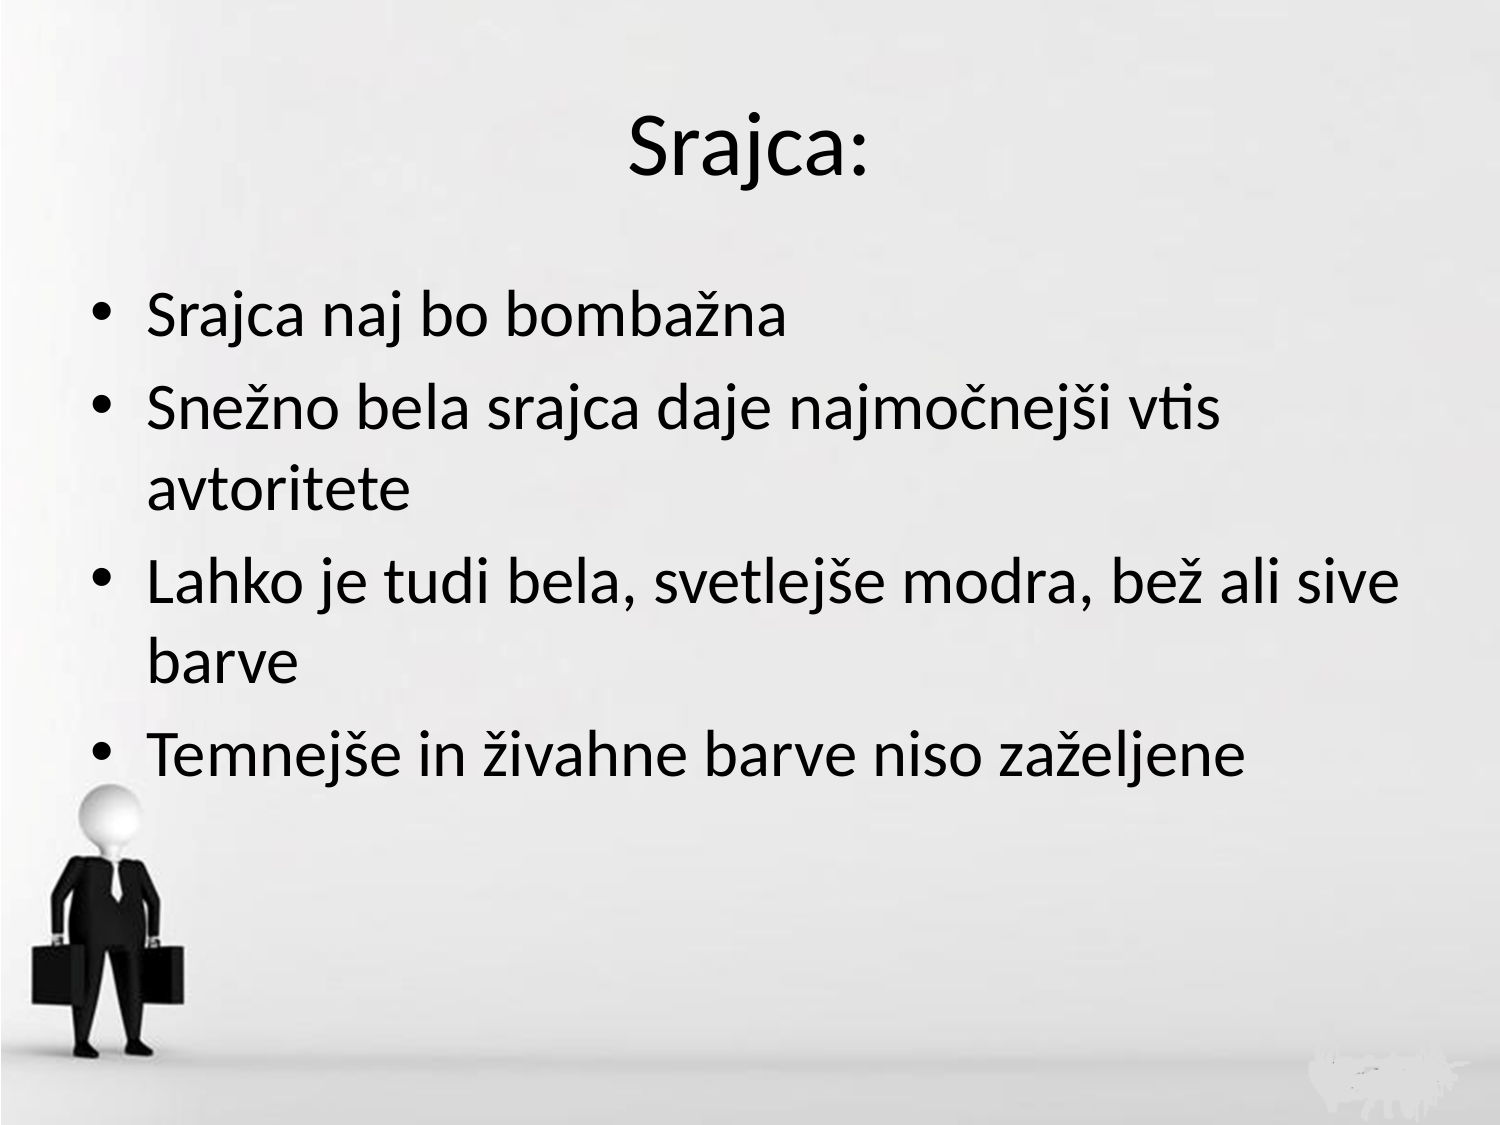

# Srajca:
Srajca naj bo bombažna
Snežno bela srajca daje najmočnejši vtis avtoritete
Lahko je tudi bela, svetlejše modra, bež ali sive barve
Temnejše in živahne barve niso zaželjene